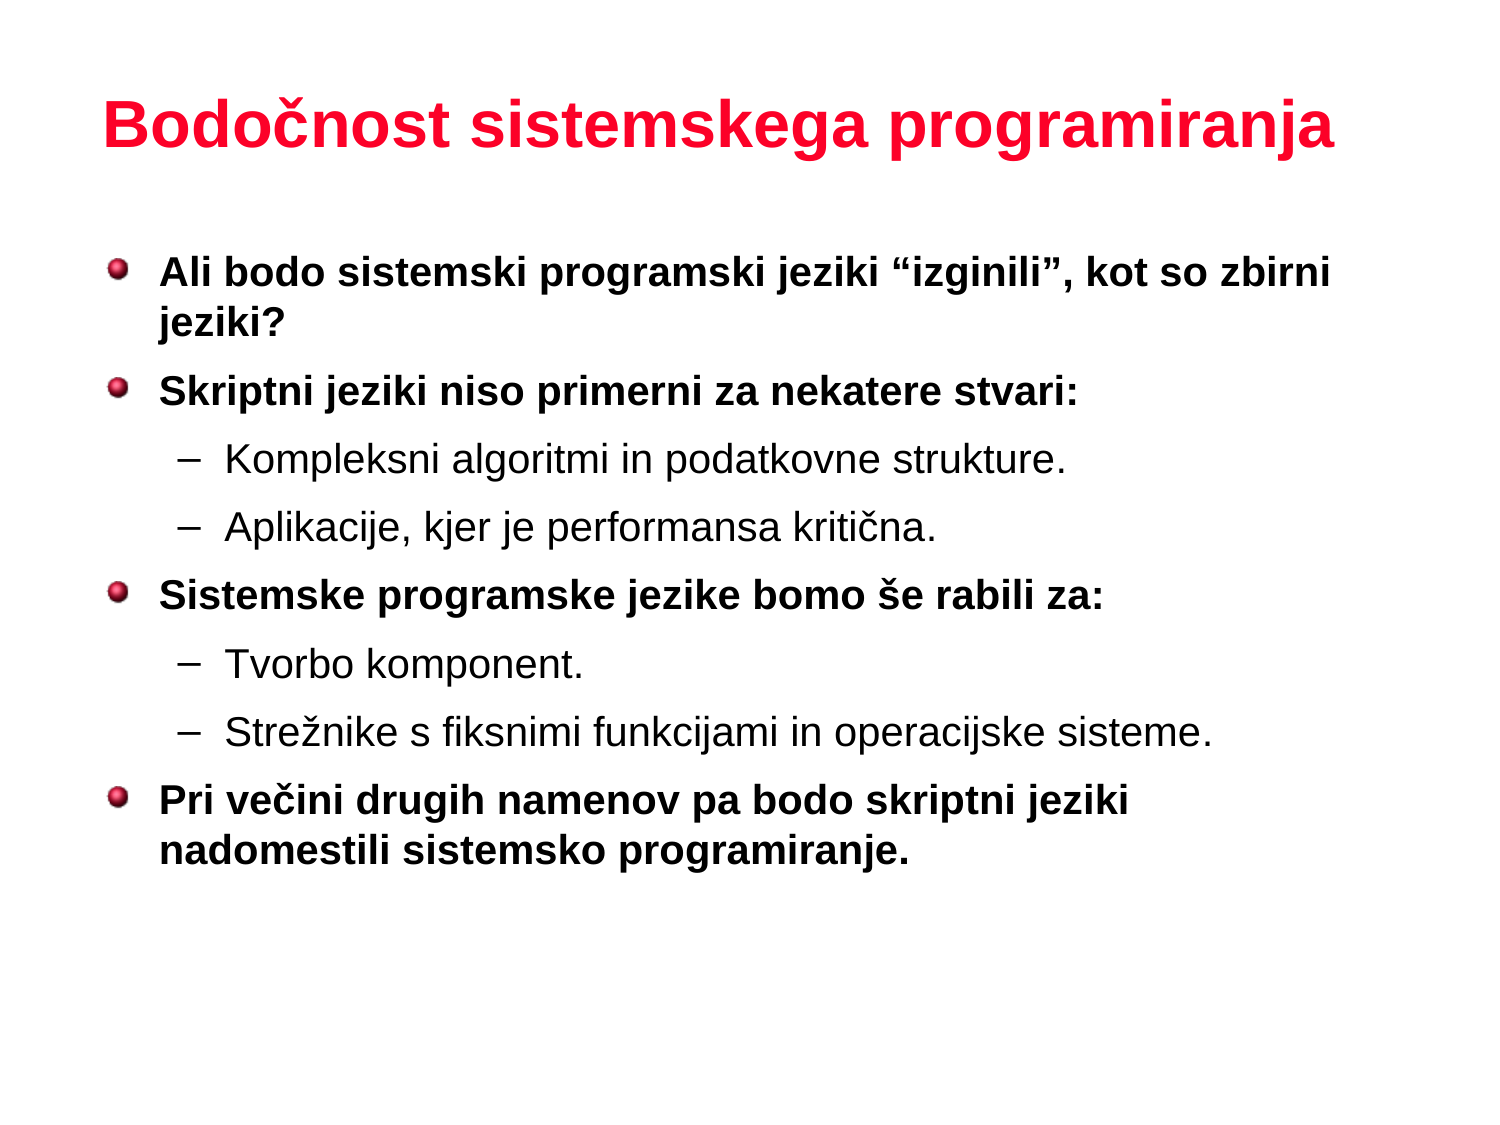

# Bodočnost sistemskega programiranja
Ali bodo sistemski programski jeziki “izginili”, kot so zbirni jeziki?
Skriptni jeziki niso primerni za nekatere stvari:
Kompleksni algoritmi in podatkovne strukture.
Aplikacije, kjer je performansa kritična.
Sistemske programske jezike bomo še rabili za:
Tvorbo komponent.
Strežnike s fiksnimi funkcijami in operacijske sisteme.
Pri večini drugih namenov pa bodo skriptni jeziki nadomestili sistemsko programiranje.